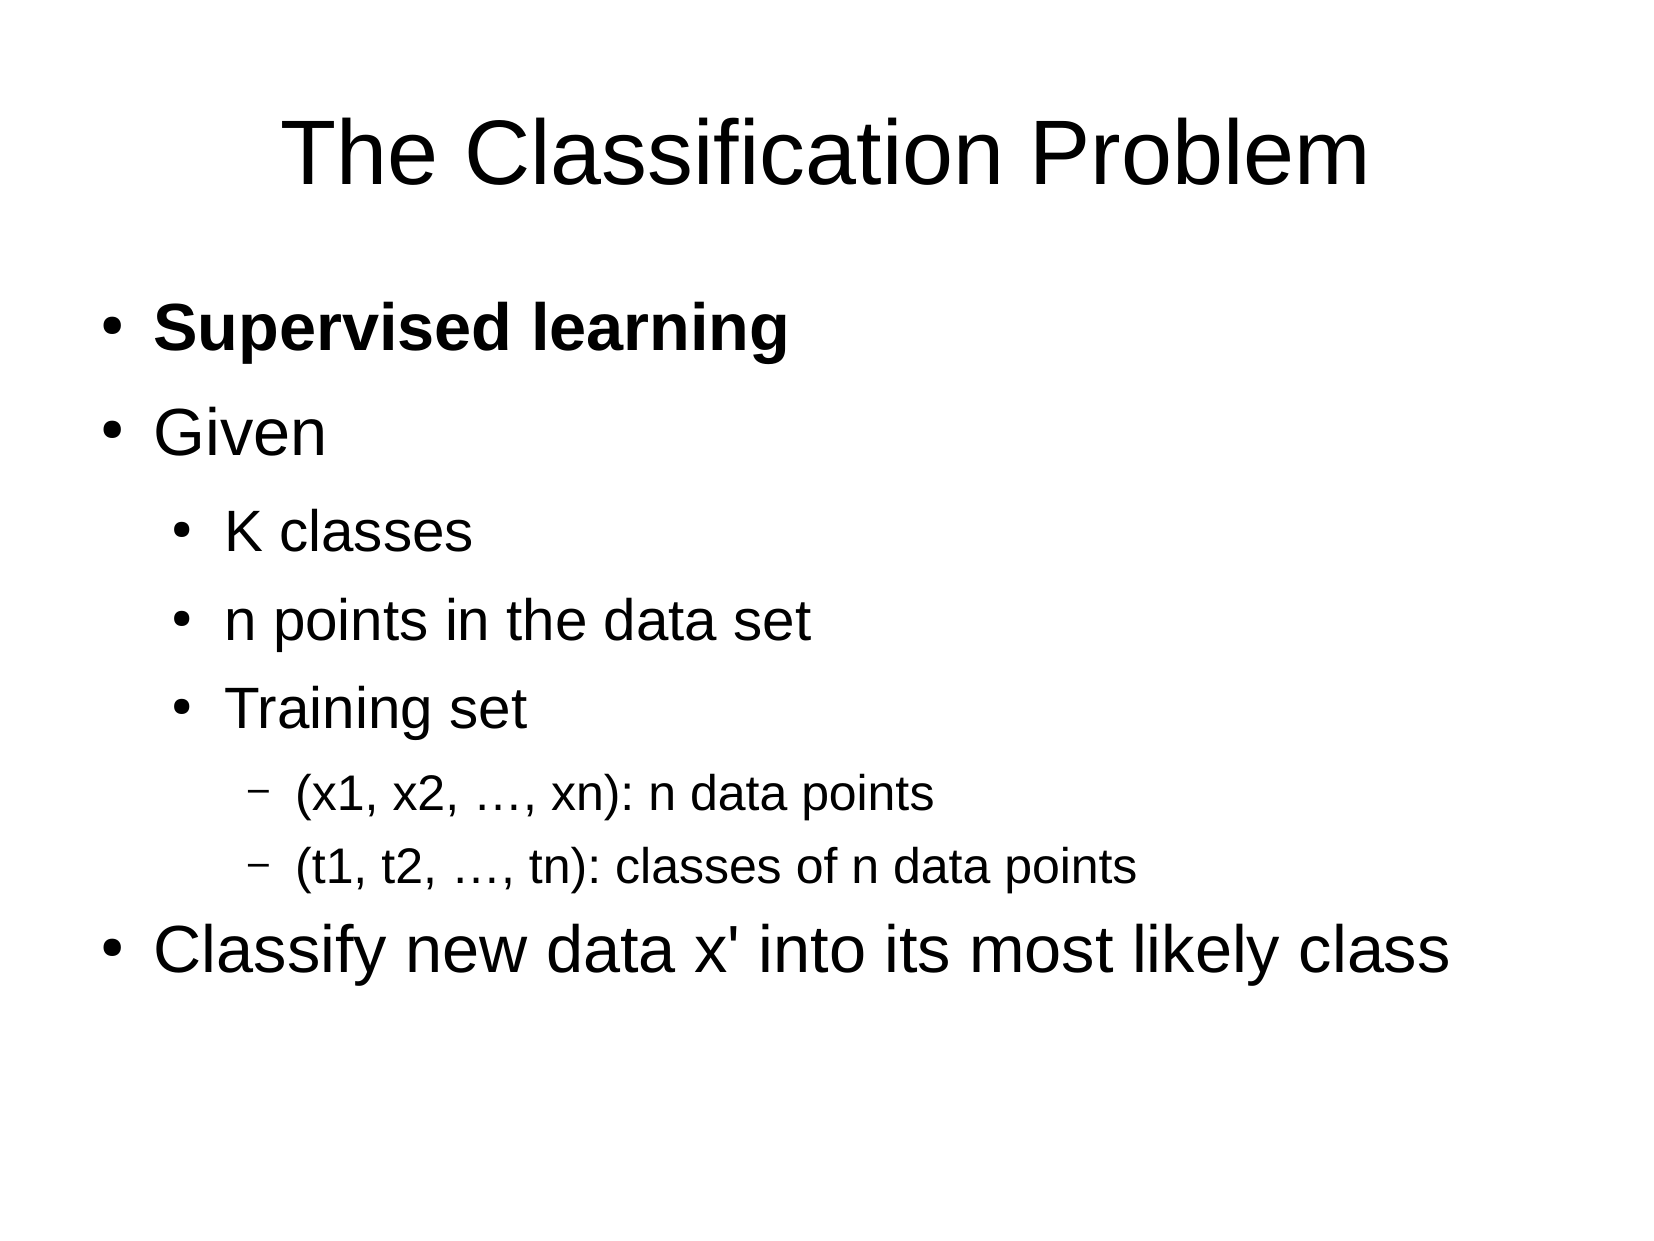

# The Classification Problem
Supervised learning
Given
K classes
n points in the data set
Training set
(x1, x2, …, xn): n data points
(t1, t2, …, tn): classes of n data points
Classify new data x' into its most likely class